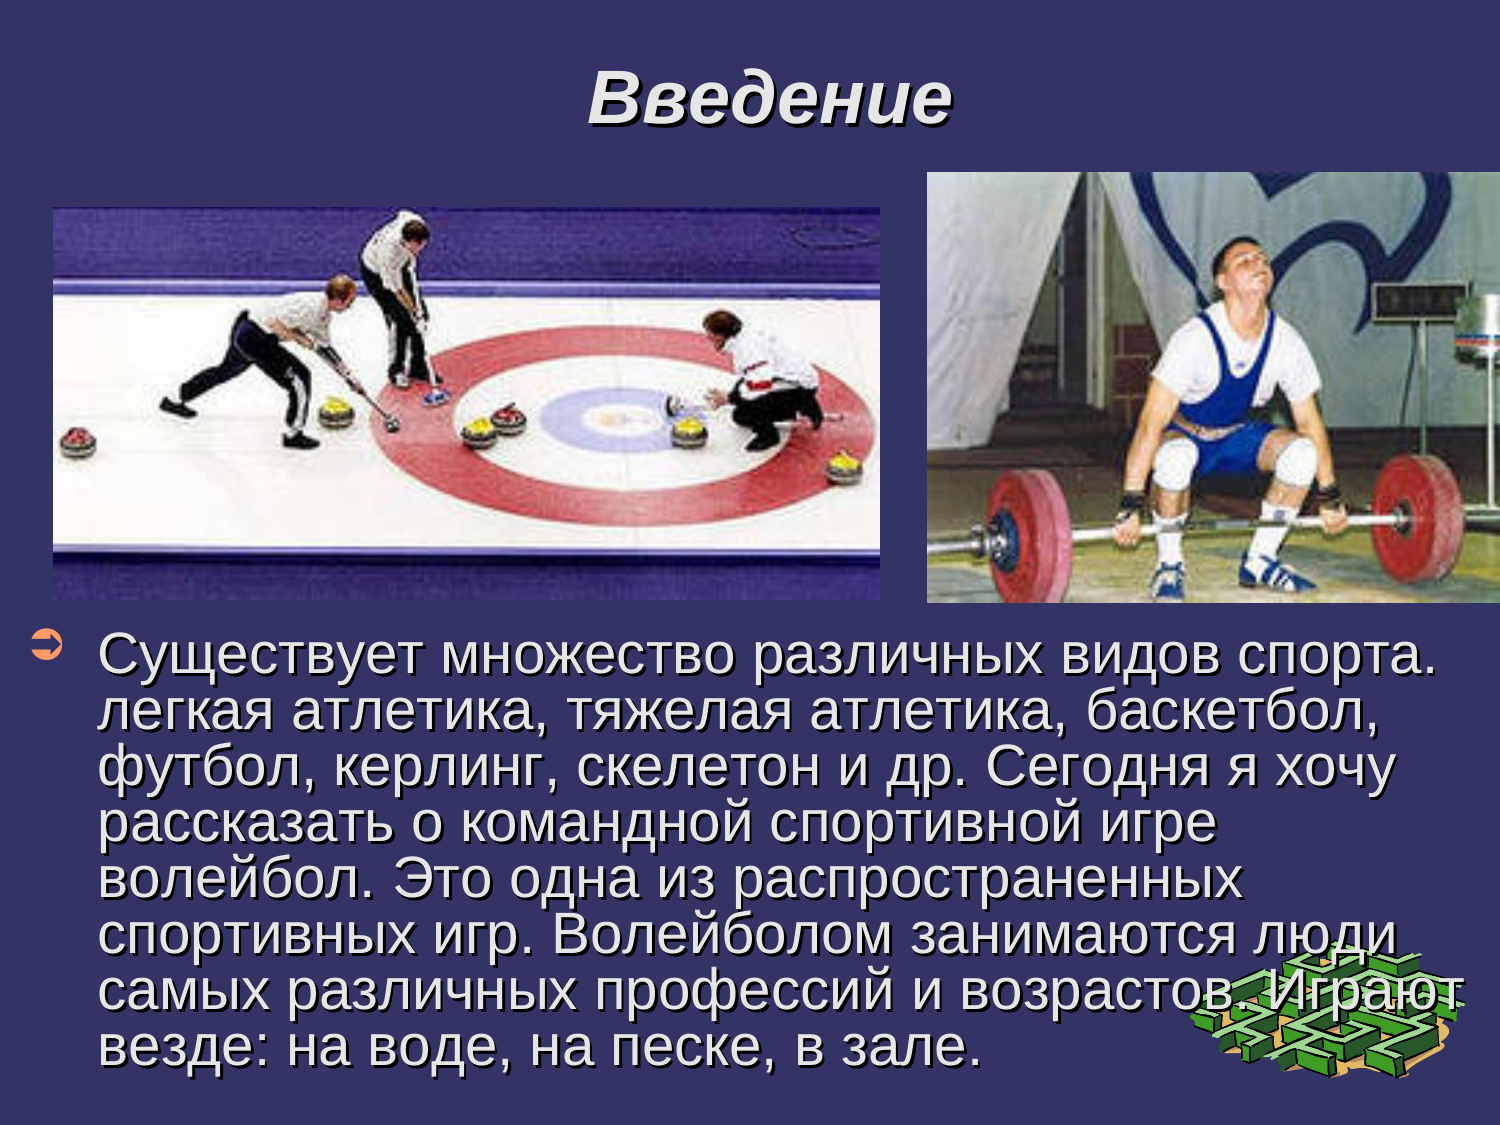

# Введение
Существует множество различных видов спорта. легкая атлетика, тяжелая атлетика, баскетбол, футбол, керлинг, скелетон и др. Сегодня я хочу рассказать о командной спортивной игре волейбол. Это одна из распространенных спортивных игр. Волейболом занимаются люди самых различных профессий и возрастов. Играют везде: на воде, на песке, в зале.